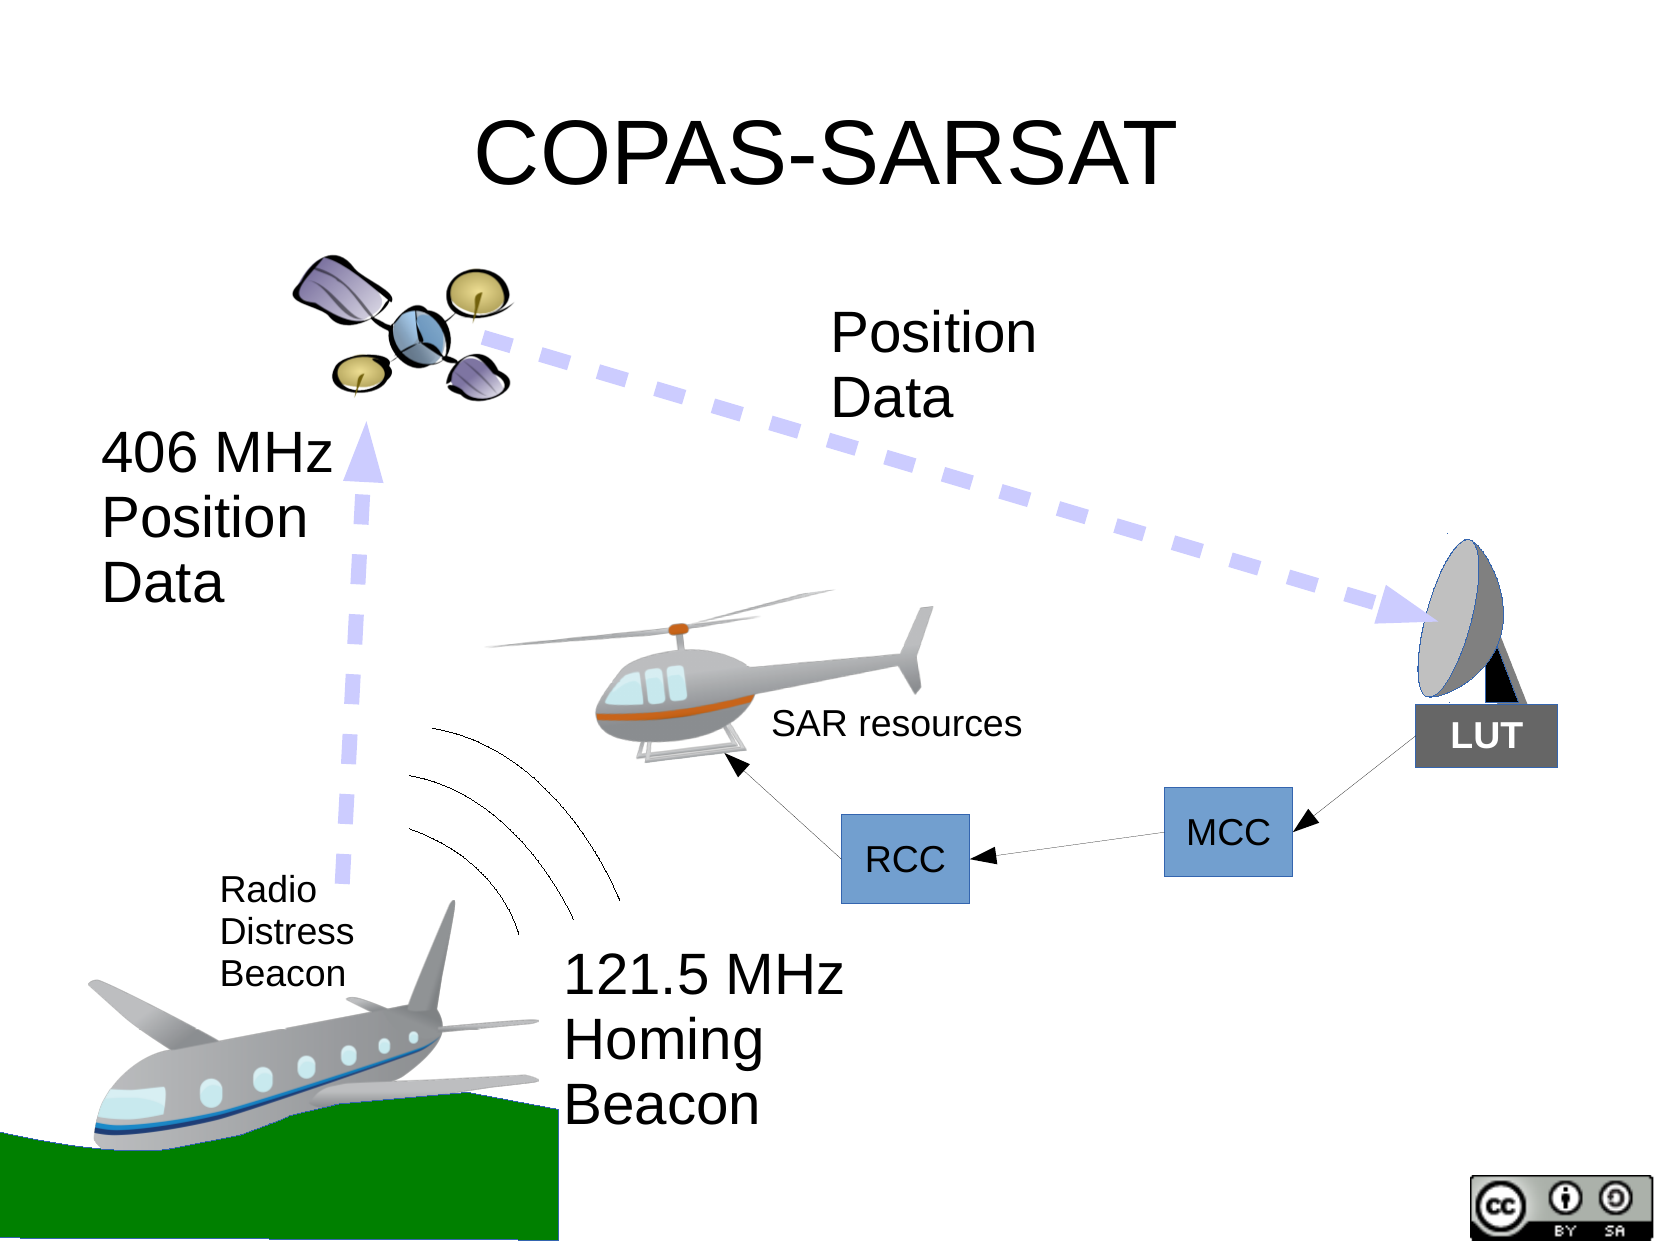

# COPAS-SARSAT
Position
Data
406 MHz
Position
Data
SAR resources
LUT
MCC
RCC
Radio
Distress
Beacon
121.5 MHz
Homing
Beacon